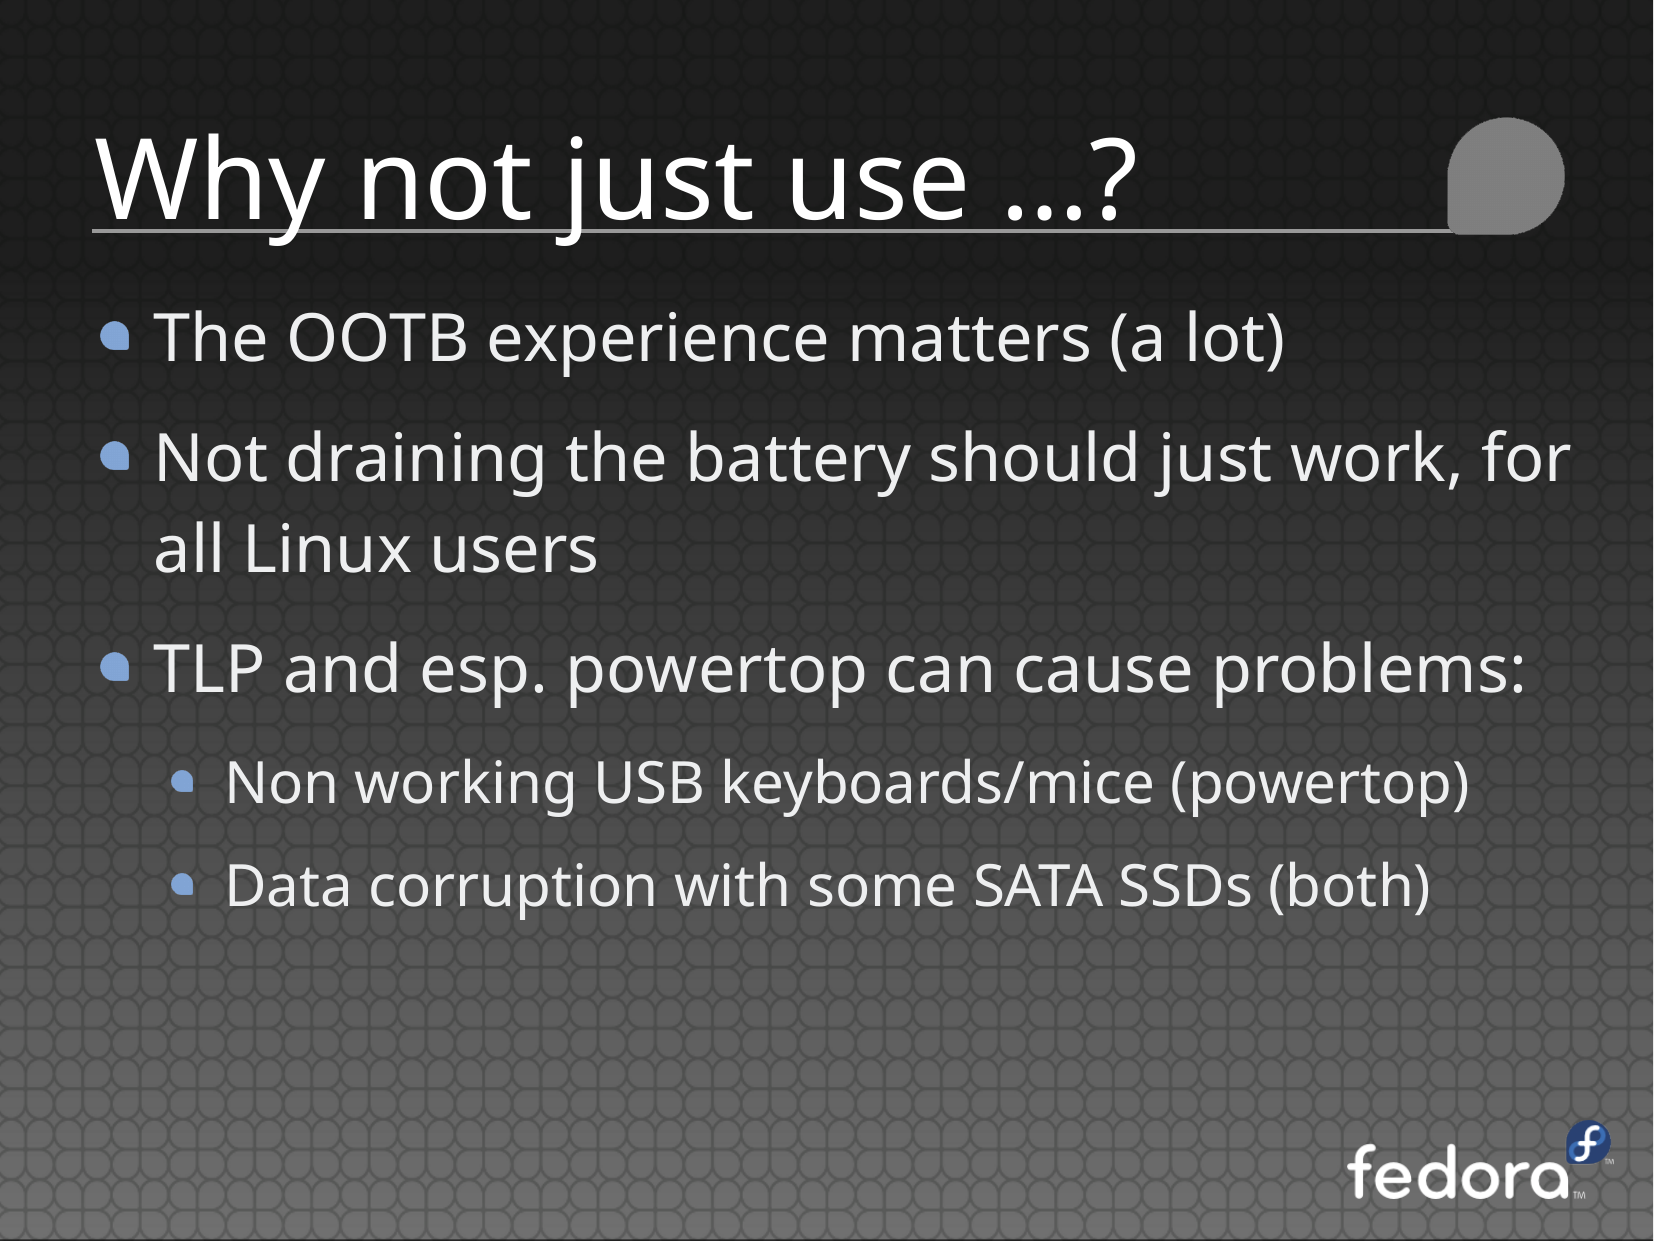

Why not just use …?
# The OOTB experience matters (a lot)
Not draining the battery should just work, for all Linux users
TLP and esp. powertop can cause problems:
Non working USB keyboards/mice (powertop)
Data corruption with some SATA SSDs (both)